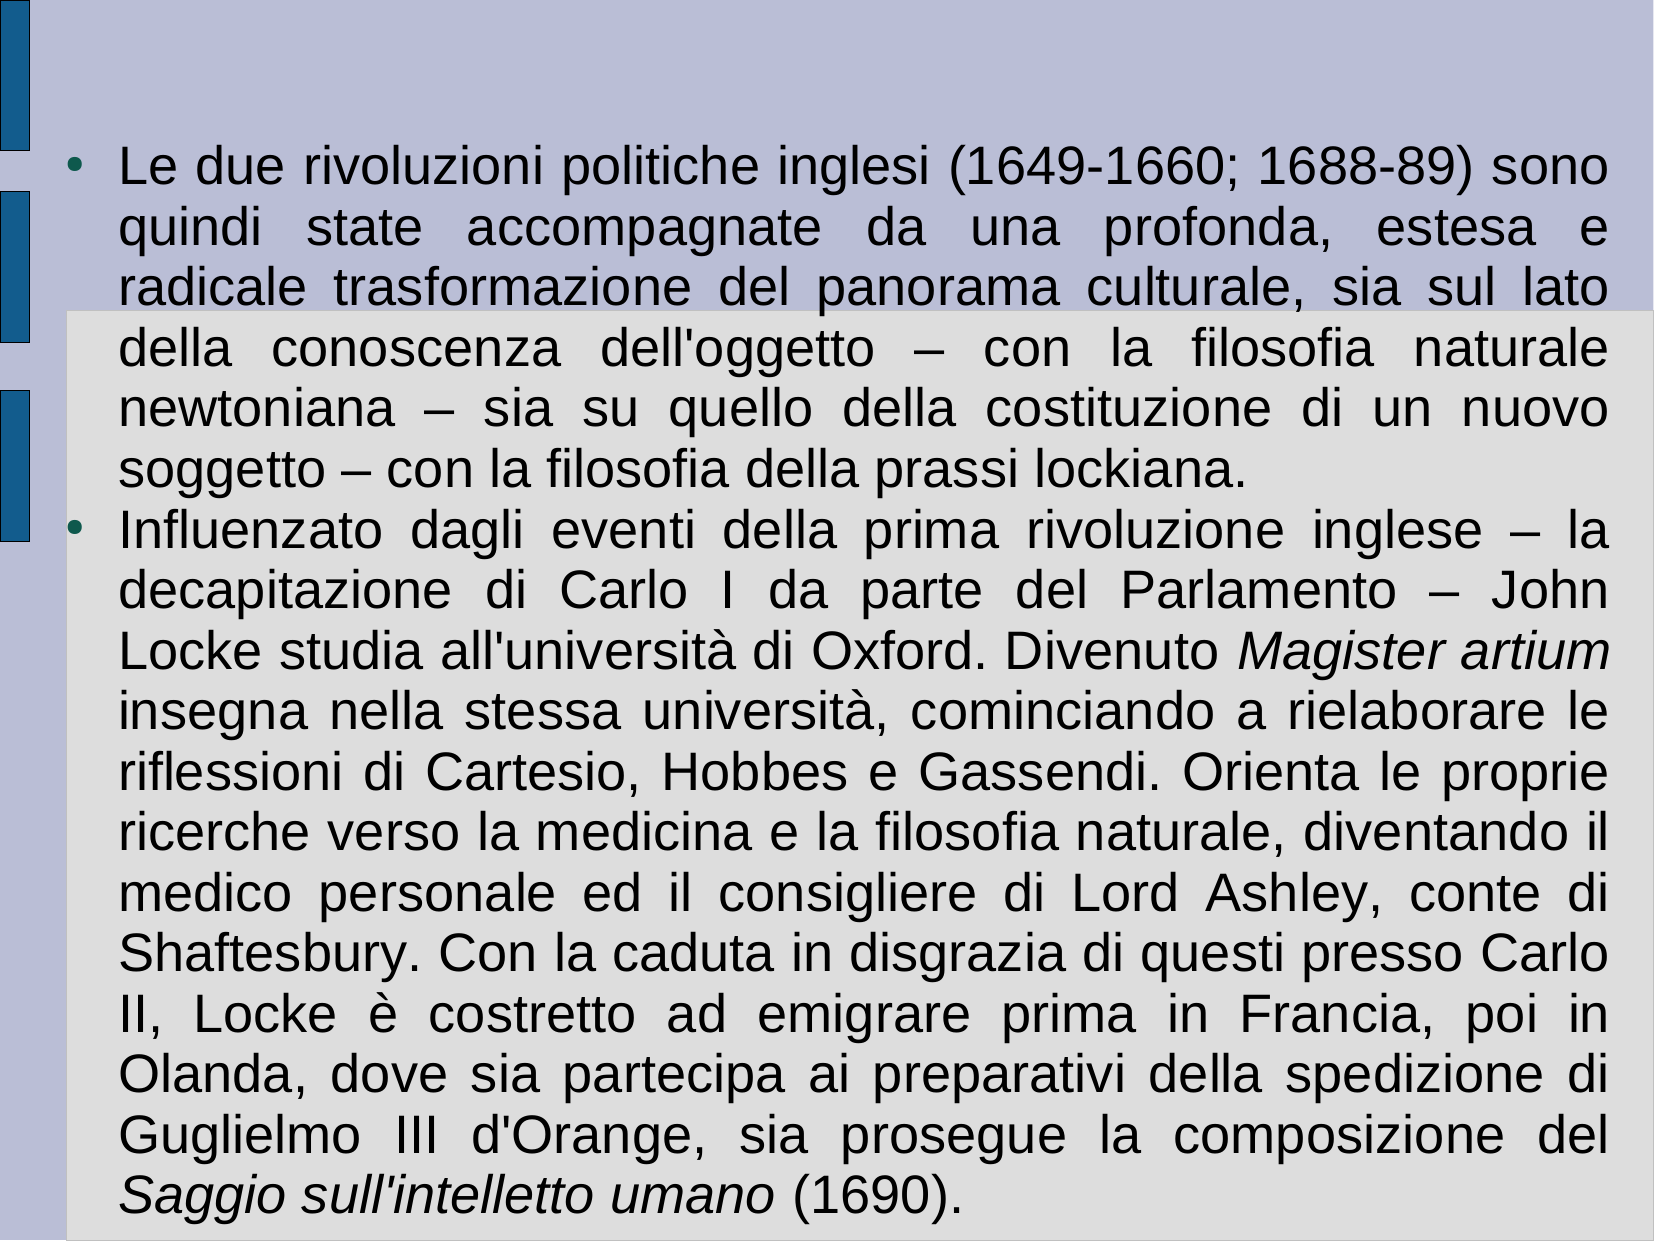

#
Le due rivoluzioni politiche inglesi (1649-1660; 1688-89) sono quindi state accompagnate da una profonda, estesa e radicale trasformazione del panorama culturale, sia sul lato della conoscenza dell'oggetto – con la filosofia naturale newtoniana – sia su quello della costituzione di un nuovo soggetto – con la filosofia della prassi lockiana.
Influenzato dagli eventi della prima rivoluzione inglese – la decapitazione di Carlo I da parte del Parlamento – John Locke studia all'università di Oxford. Divenuto Magister artium insegna nella stessa università, cominciando a rielaborare le riflessioni di Cartesio, Hobbes e Gassendi. Orienta le proprie ricerche verso la medicina e la filosofia naturale, diventando il medico personale ed il consigliere di Lord Ashley, conte di Shaftesbury. Con la caduta in disgrazia di questi presso Carlo II, Locke è costretto ad emigrare prima in Francia, poi in Olanda, dove sia partecipa ai preparativi della spedizione di Guglielmo III d'Orange, sia prosegue la composizione del Saggio sull'intelletto umano (1690).